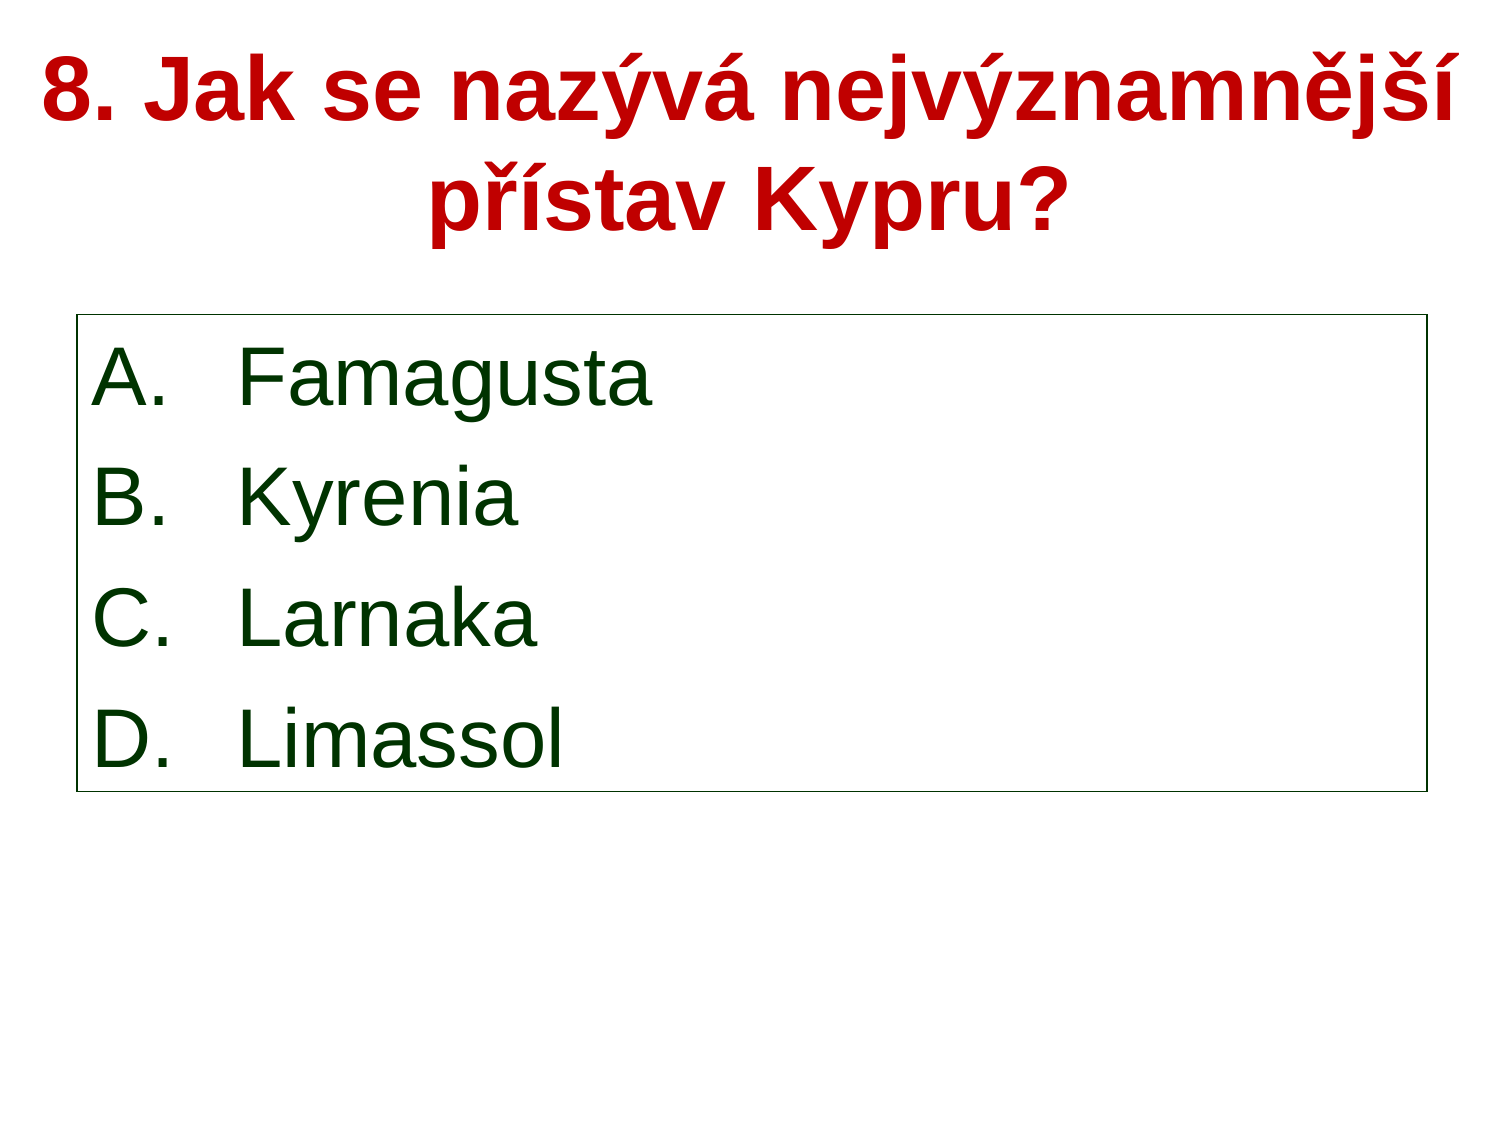

# 8. Jak se nazývá nejvýznamnější přístav Kypru?
 Famagusta
 Kyrenia
 Larnaka
 Limassol